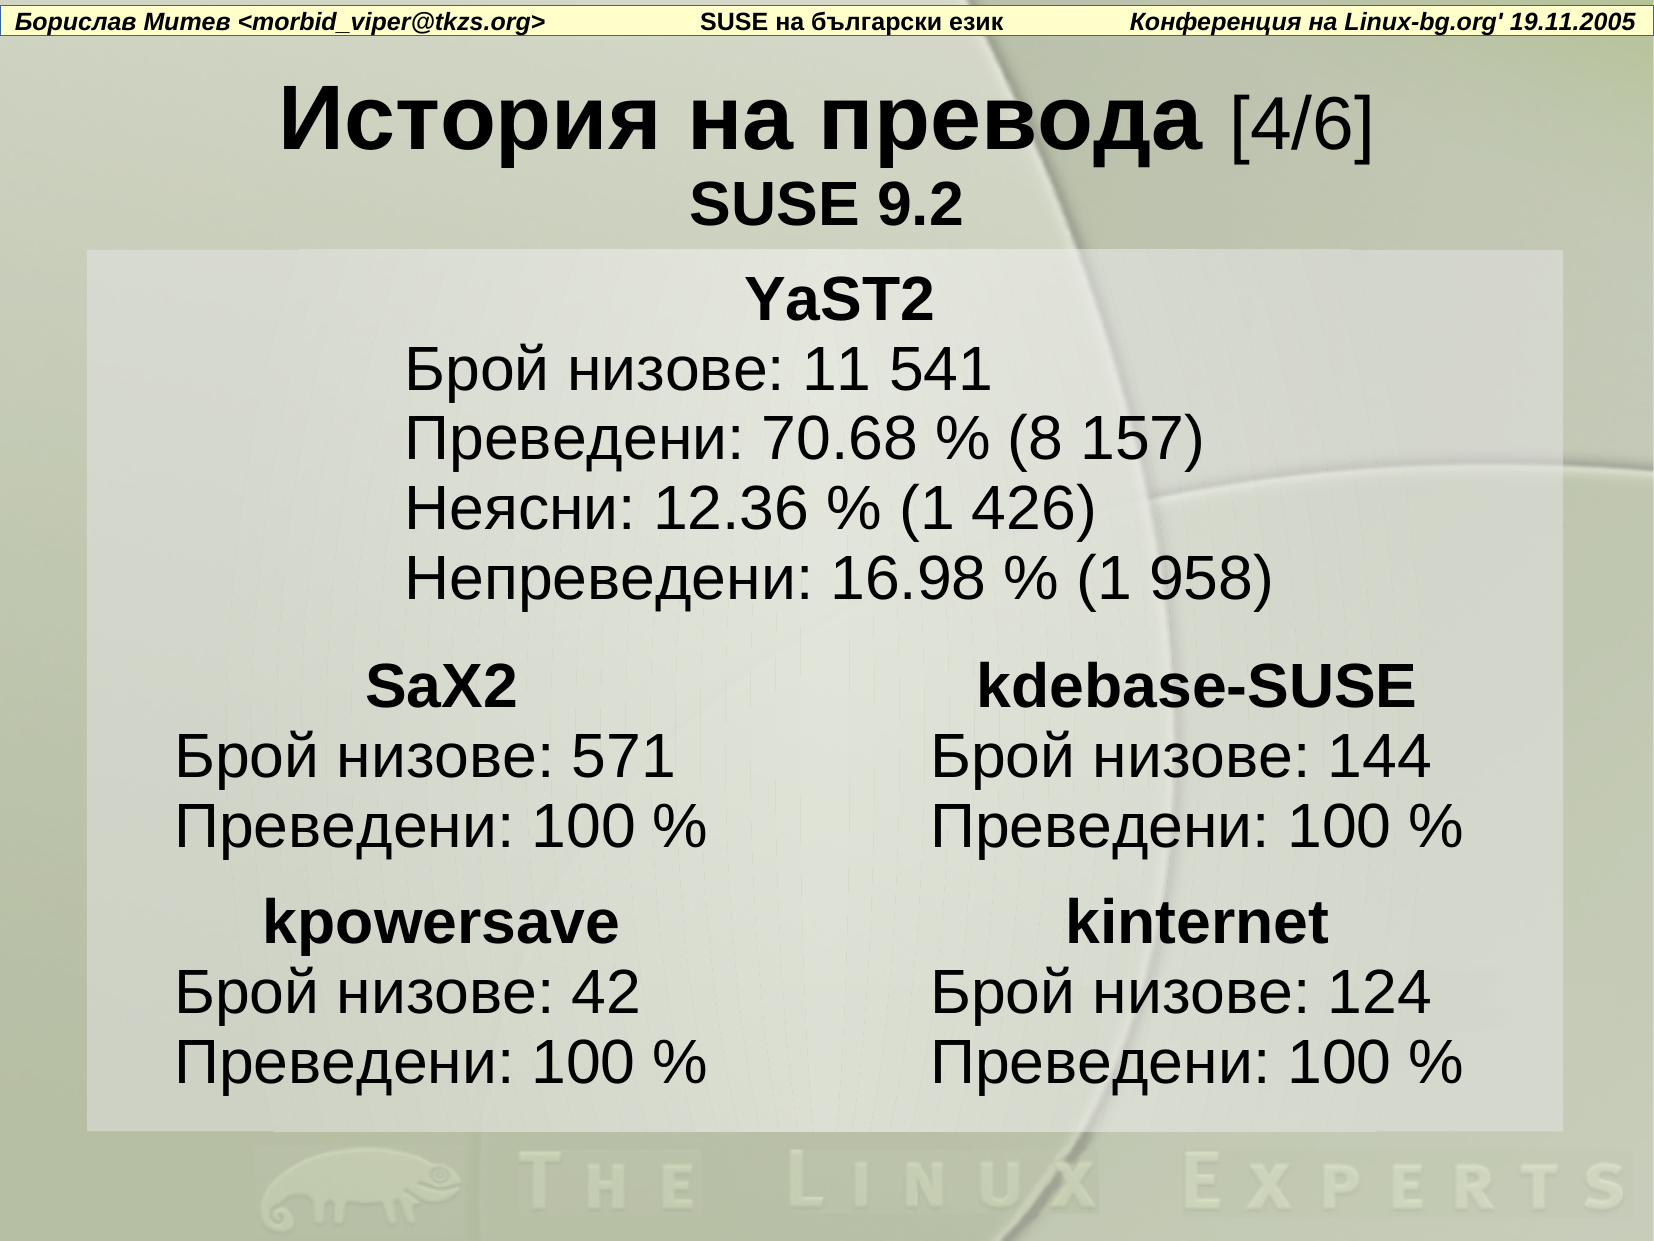

# История на превода [4/6] SUSE 9.2
YaST2
Брой низове: 11 541
Преведени: 70.68 % (8 157)
Неясни: 12.36 % (1 426)
Непреведени: 16.98 % (1 958)
SaX2
Брой низове: 571
Преведени: 100 %
kdebase-SUSE
Брой низове: 144
Преведени: 100 %
kpowersave
Брой низове: 42
Преведени: 100 %
kinternet
Брой низове: 124
Преведени: 100 %